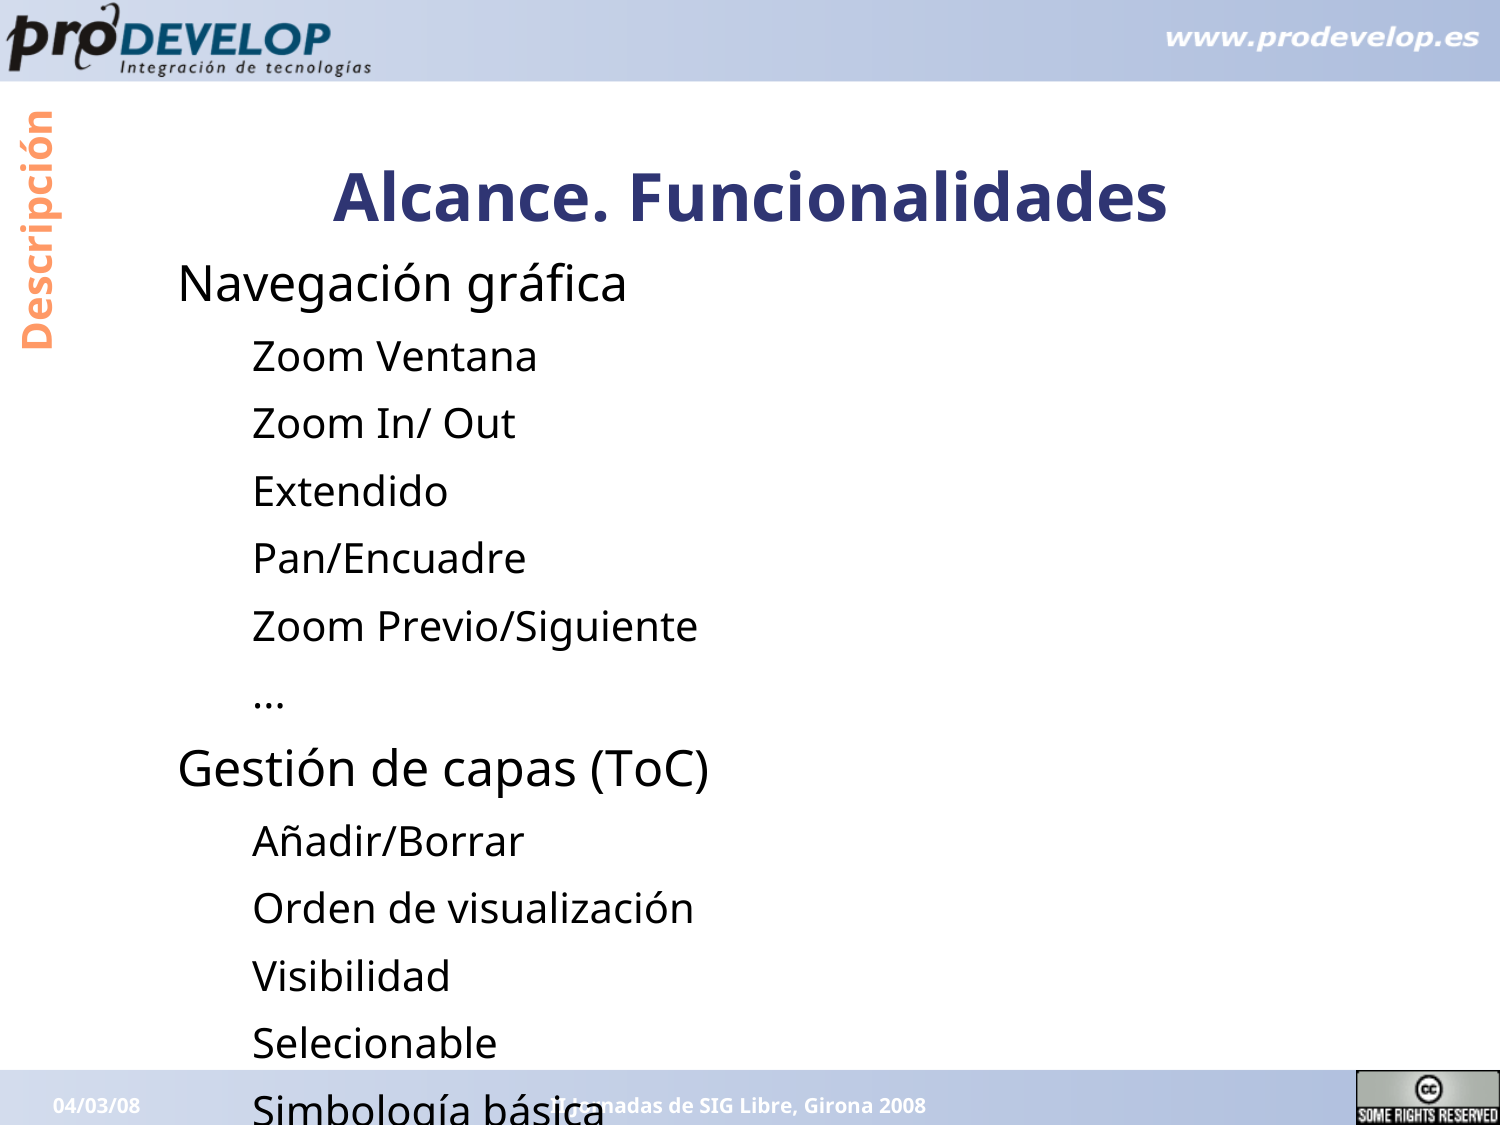

# Alcance. Funcionalidades
Descripción
Navegación gráfica
Zoom Ventana
Zoom In/ Out
Extendido
Pan/Encuadre
Zoom Previo/Siguiente
...
Gestión de capas (ToC)
Añadir/Borrar
Orden de visualización
Visibilidad
Selecionable
Simbología básica
...
25/10/2006
7
Plan Difusión Interna gvSIG v. 2.0